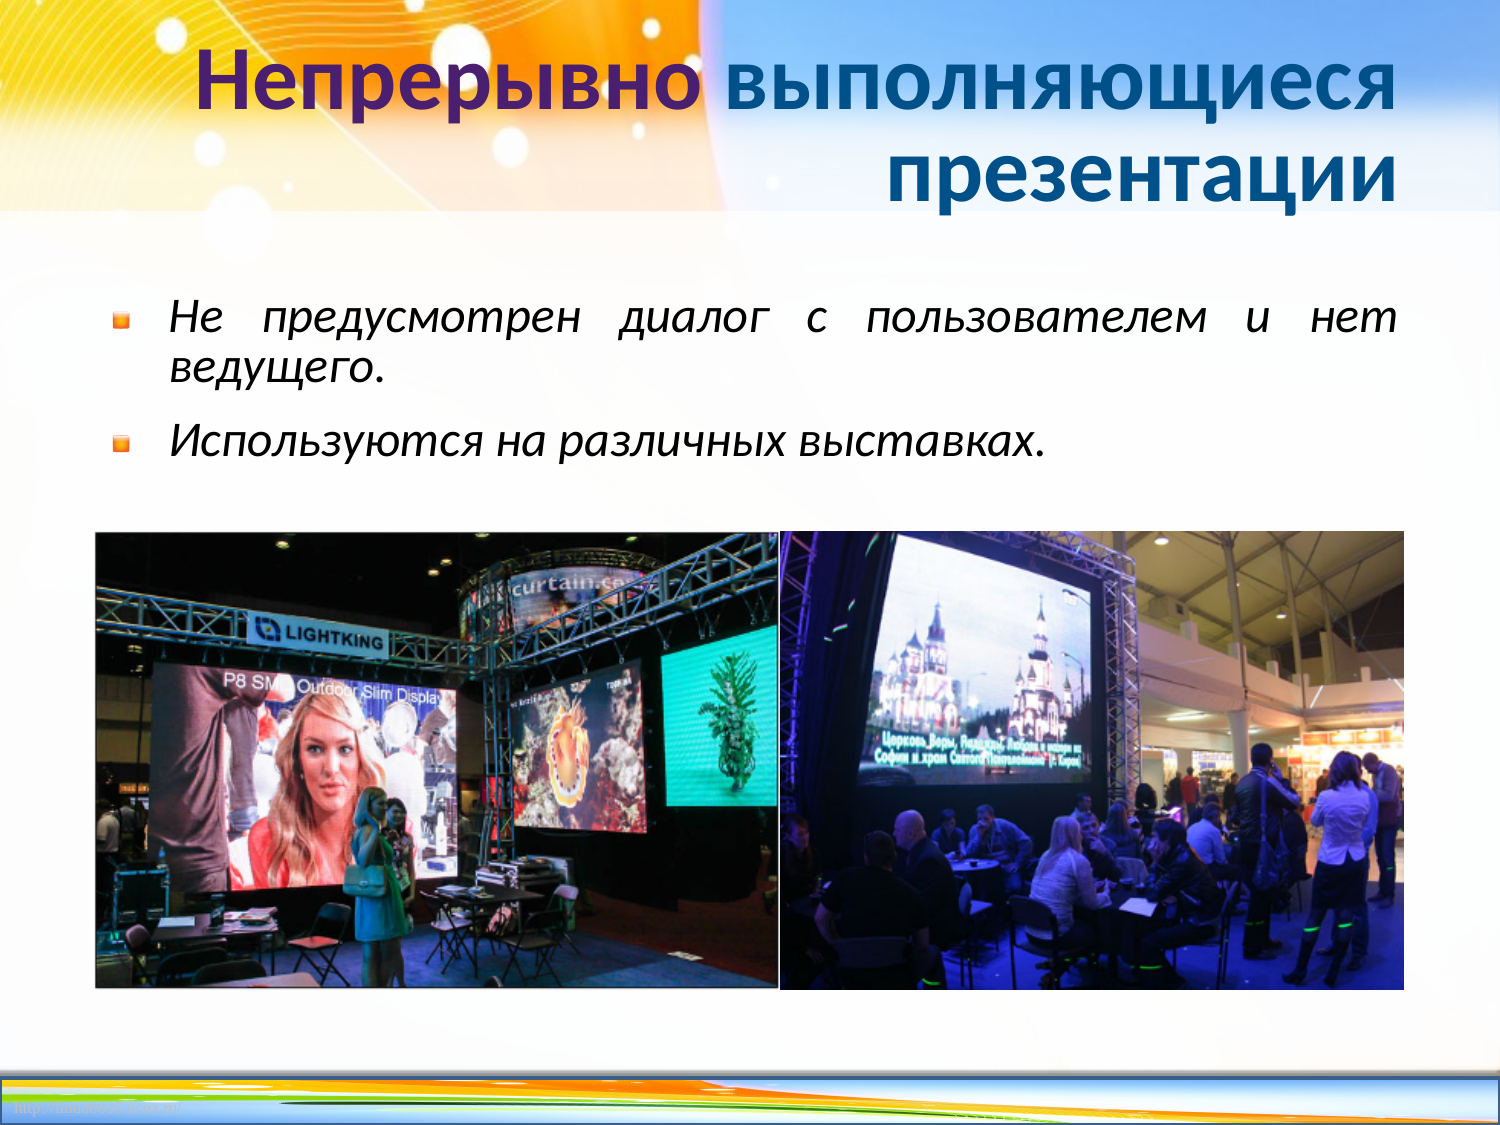

# Непрерывно выполняющиеся презентации
Не предусмотрен диалог с пользователем и нет ведущего.
Используются на различных выставках.